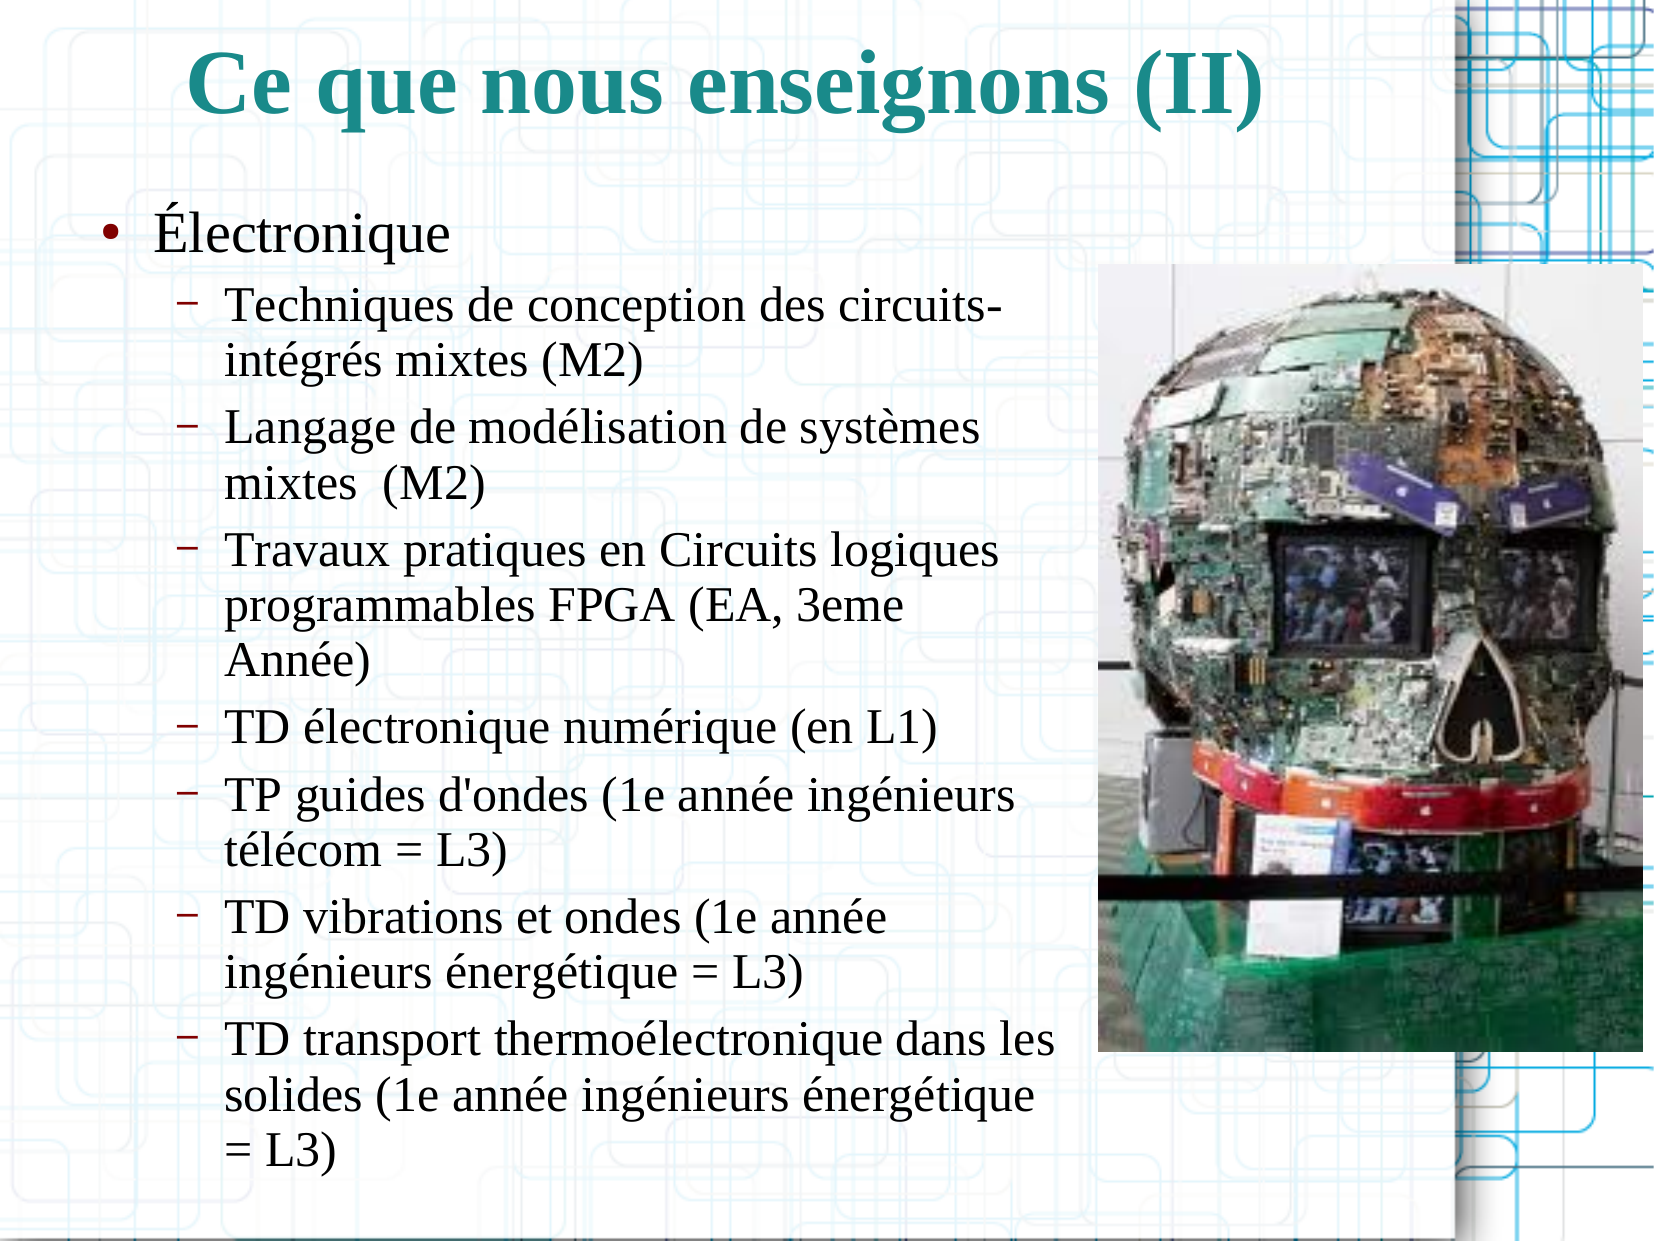

# Ce que nous enseignons (II)
Électronique
Techniques de conception des circuits-intégrés mixtes (M2)
Langage de modélisation de systèmes mixtes (M2)
Travaux pratiques en Circuits logiques programmables FPGA (EA, 3eme Année)
TD électronique numérique (en L1)
TP guides d'ondes (1e année ingénieurs télécom = L3)
TD vibrations et ondes (1e année ingénieurs énergétique = L3)
TD transport thermoélectronique dans les solides (1e année ingénieurs énergétique = L3)